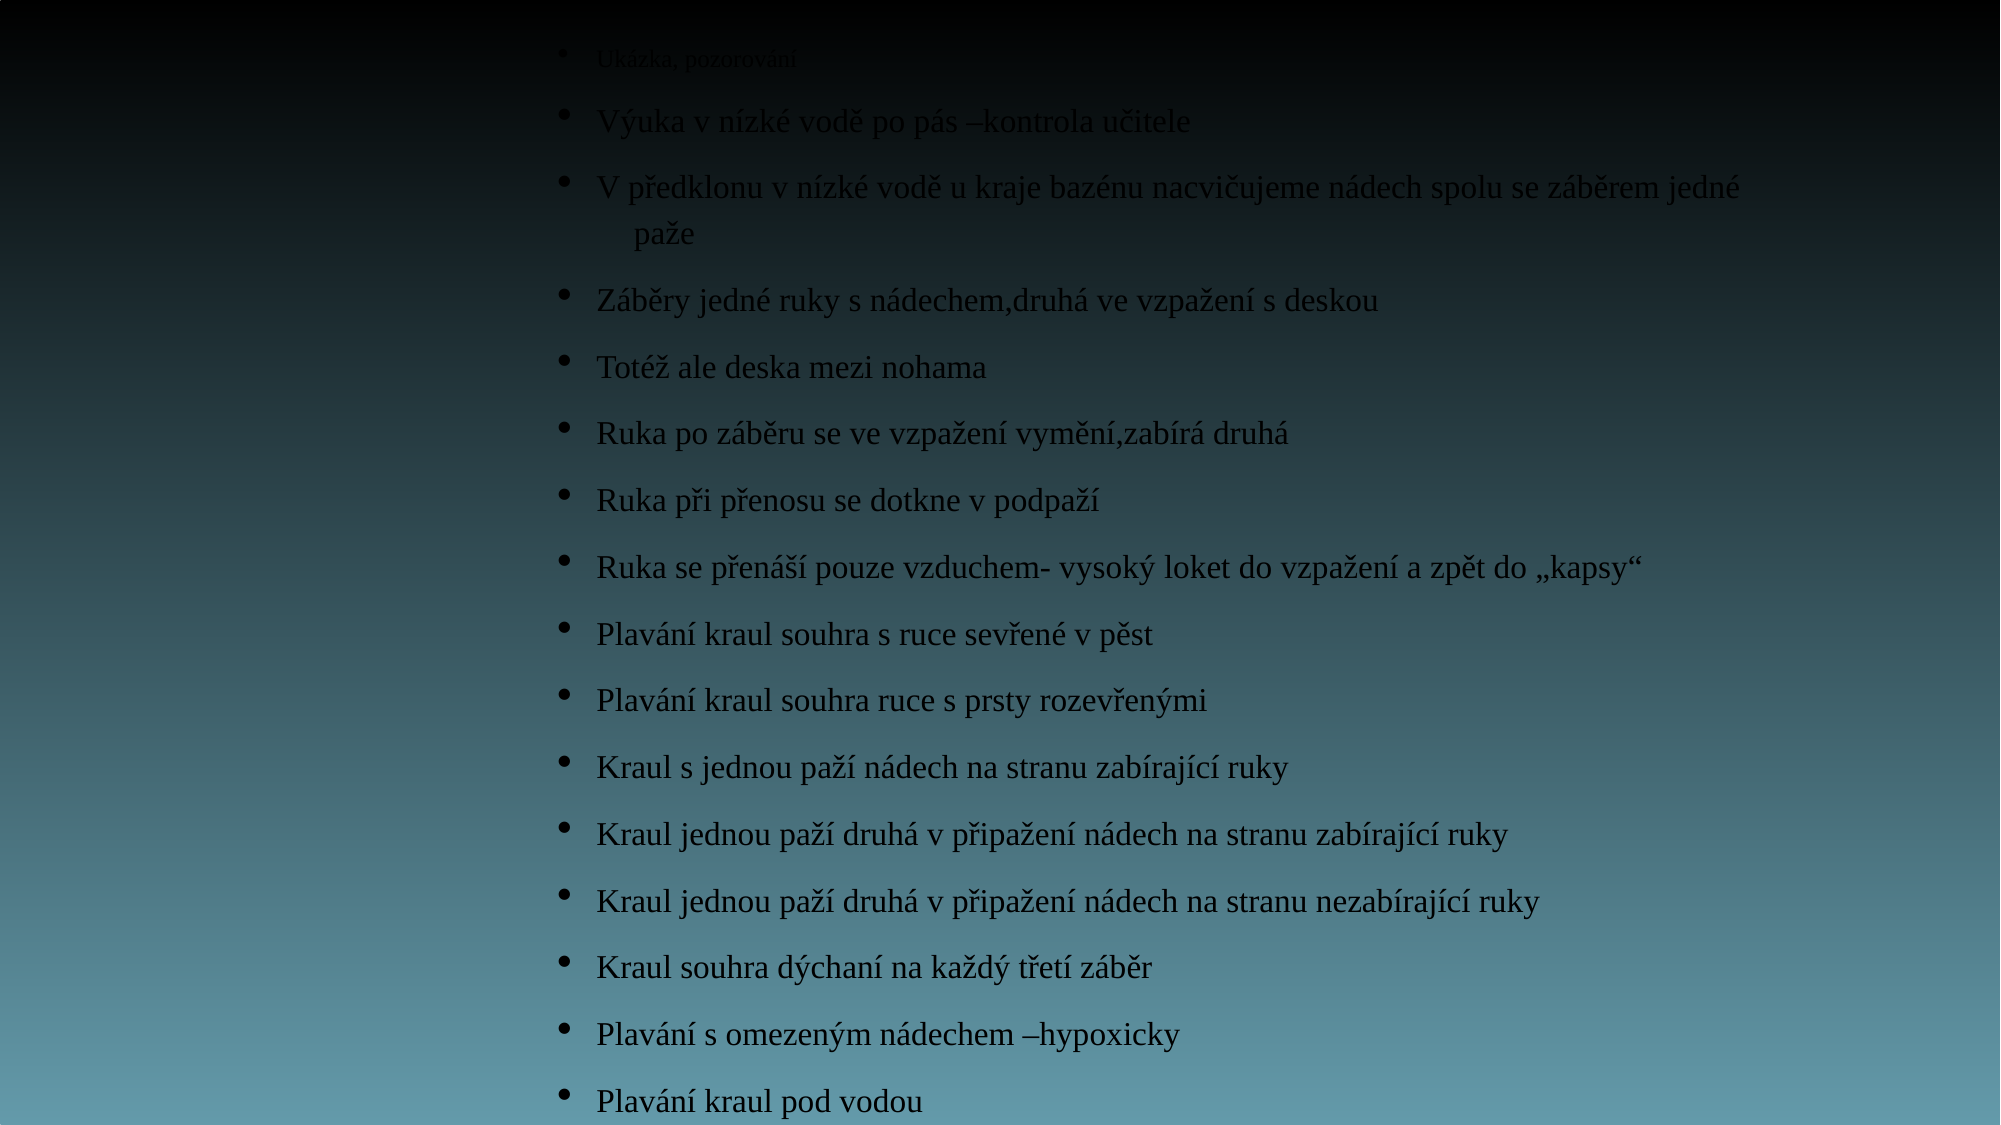

Ukázka, pozorování
Výuka v nízké vodě po pás –kontrola učitele
V předklonu v nízké vodě u kraje bazénu nacvičujeme nádech spolu se záběrem jedné paže
Záběry jedné ruky s nádechem,druhá ve vzpažení s deskou
Totéž ale deska mezi nohama
Ruka po záběru se ve vzpažení vymění,zabírá druhá
Ruka při přenosu se dotkne v podpaží
Ruka se přenáší pouze vzduchem- vysoký loket do vzpažení a zpět do „kapsy“
Plavání kraul souhra s ruce sevřené v pěst
Plavání kraul souhra ruce s prsty rozevřenými
Kraul s jednou paží nádech na stranu zabírající ruky
Kraul jednou paží druhá v připažení nádech na stranu zabírající ruky
Kraul jednou paží druhá v připažení nádech na stranu nezabírající ruky
Kraul souhra dýchaní na každý třetí záběr
Plavání s omezeným nádechem –hypoxicky
Plavání kraul pod vodou